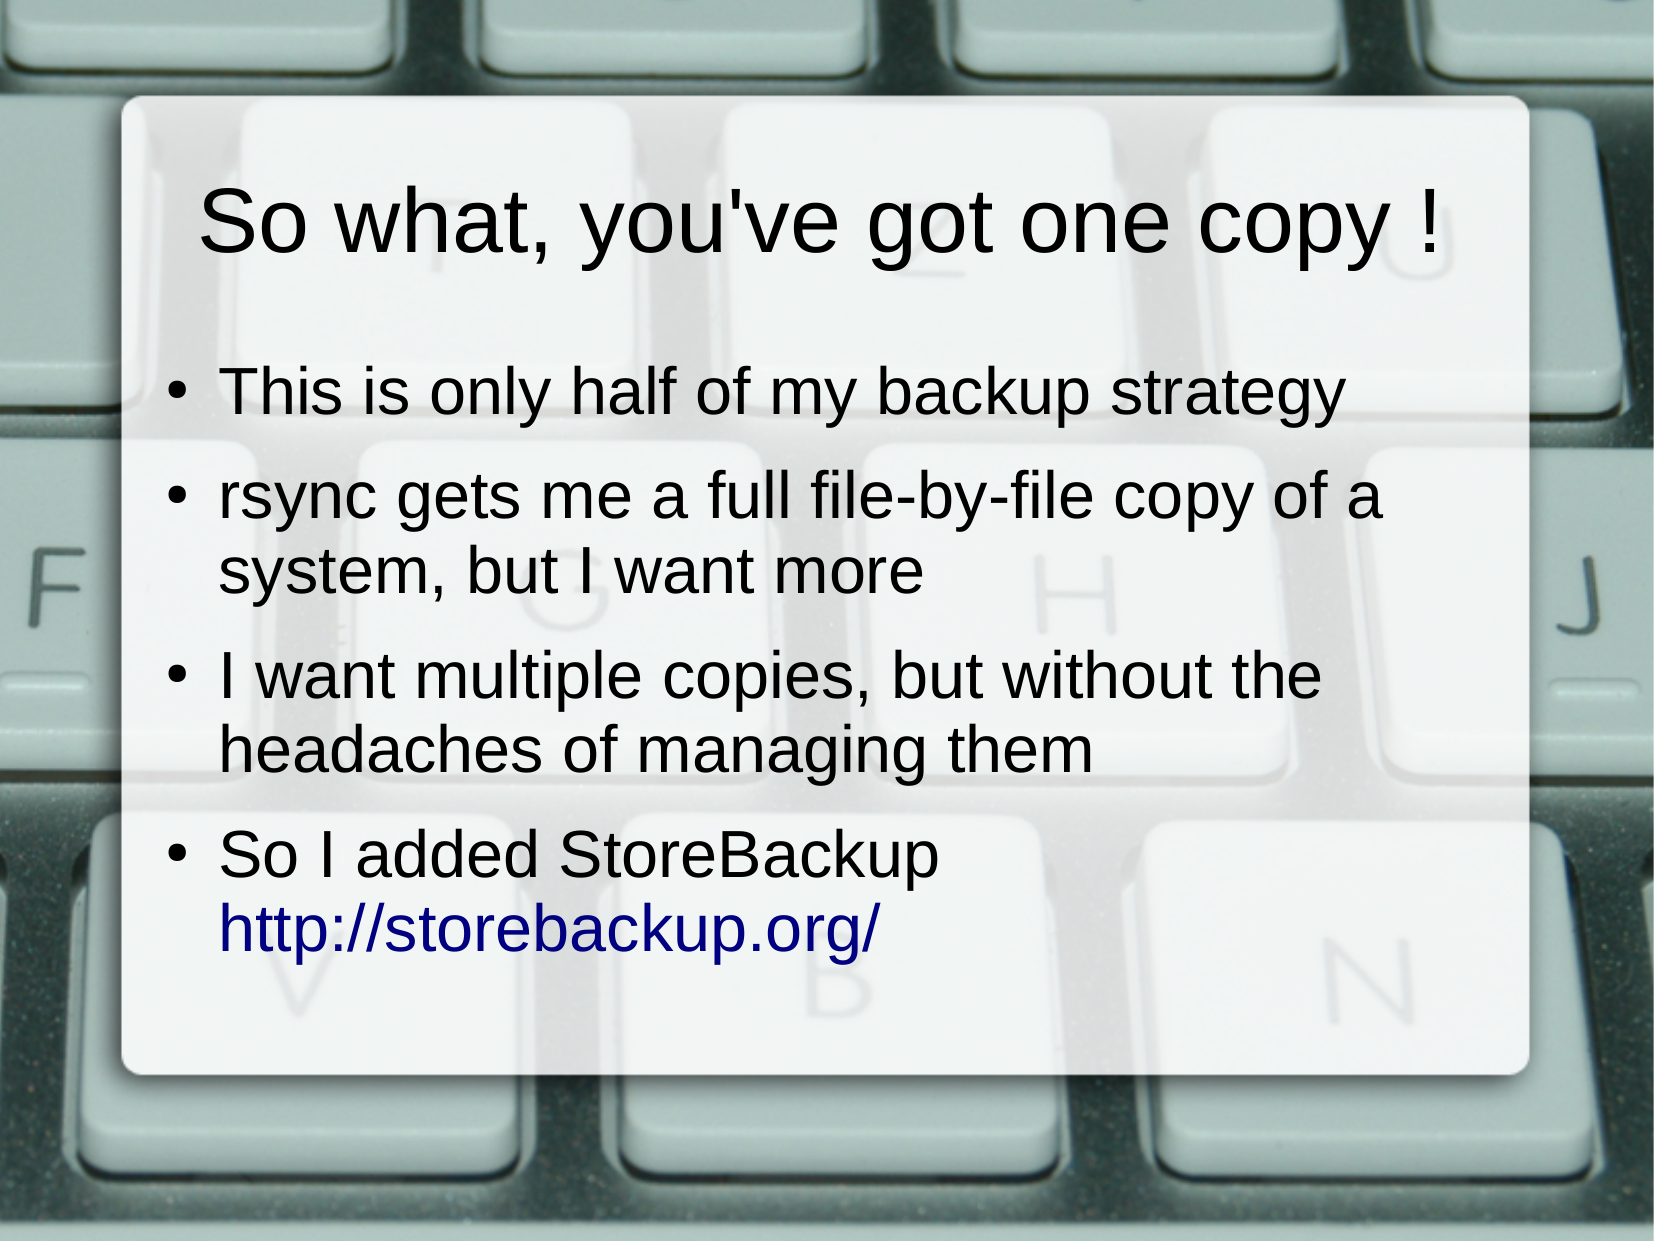

# So what, you've got one copy !
This is only half of my backup strategy
rsync gets me a full file-by-file copy of a system, but I want more
I want multiple copies, but without the headaches of managing them
So I added StoreBackup
http://storebackup.org/